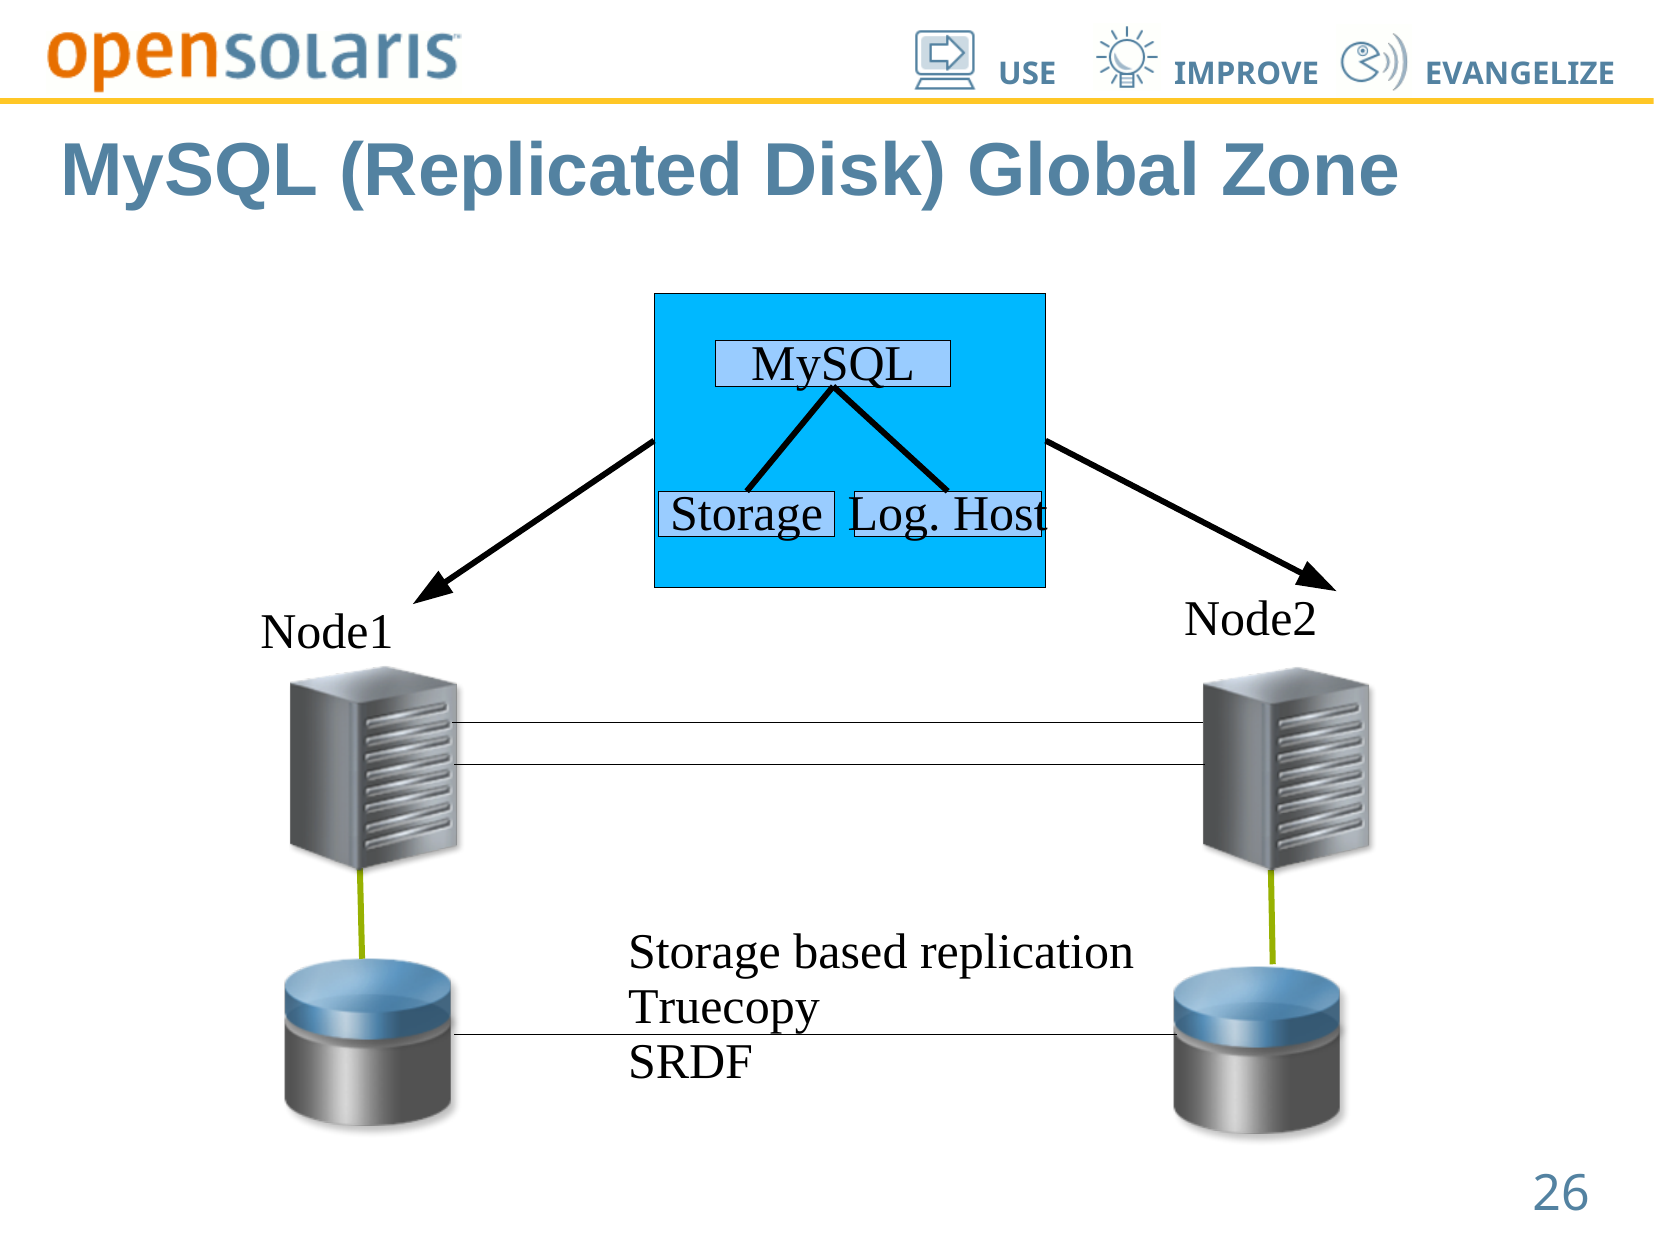

# MySQL (Replicated Disk) Global Zone
MySQL
Storage
Log. Host
Node2
Node1
Storage based replication
Truecopy
SRDF